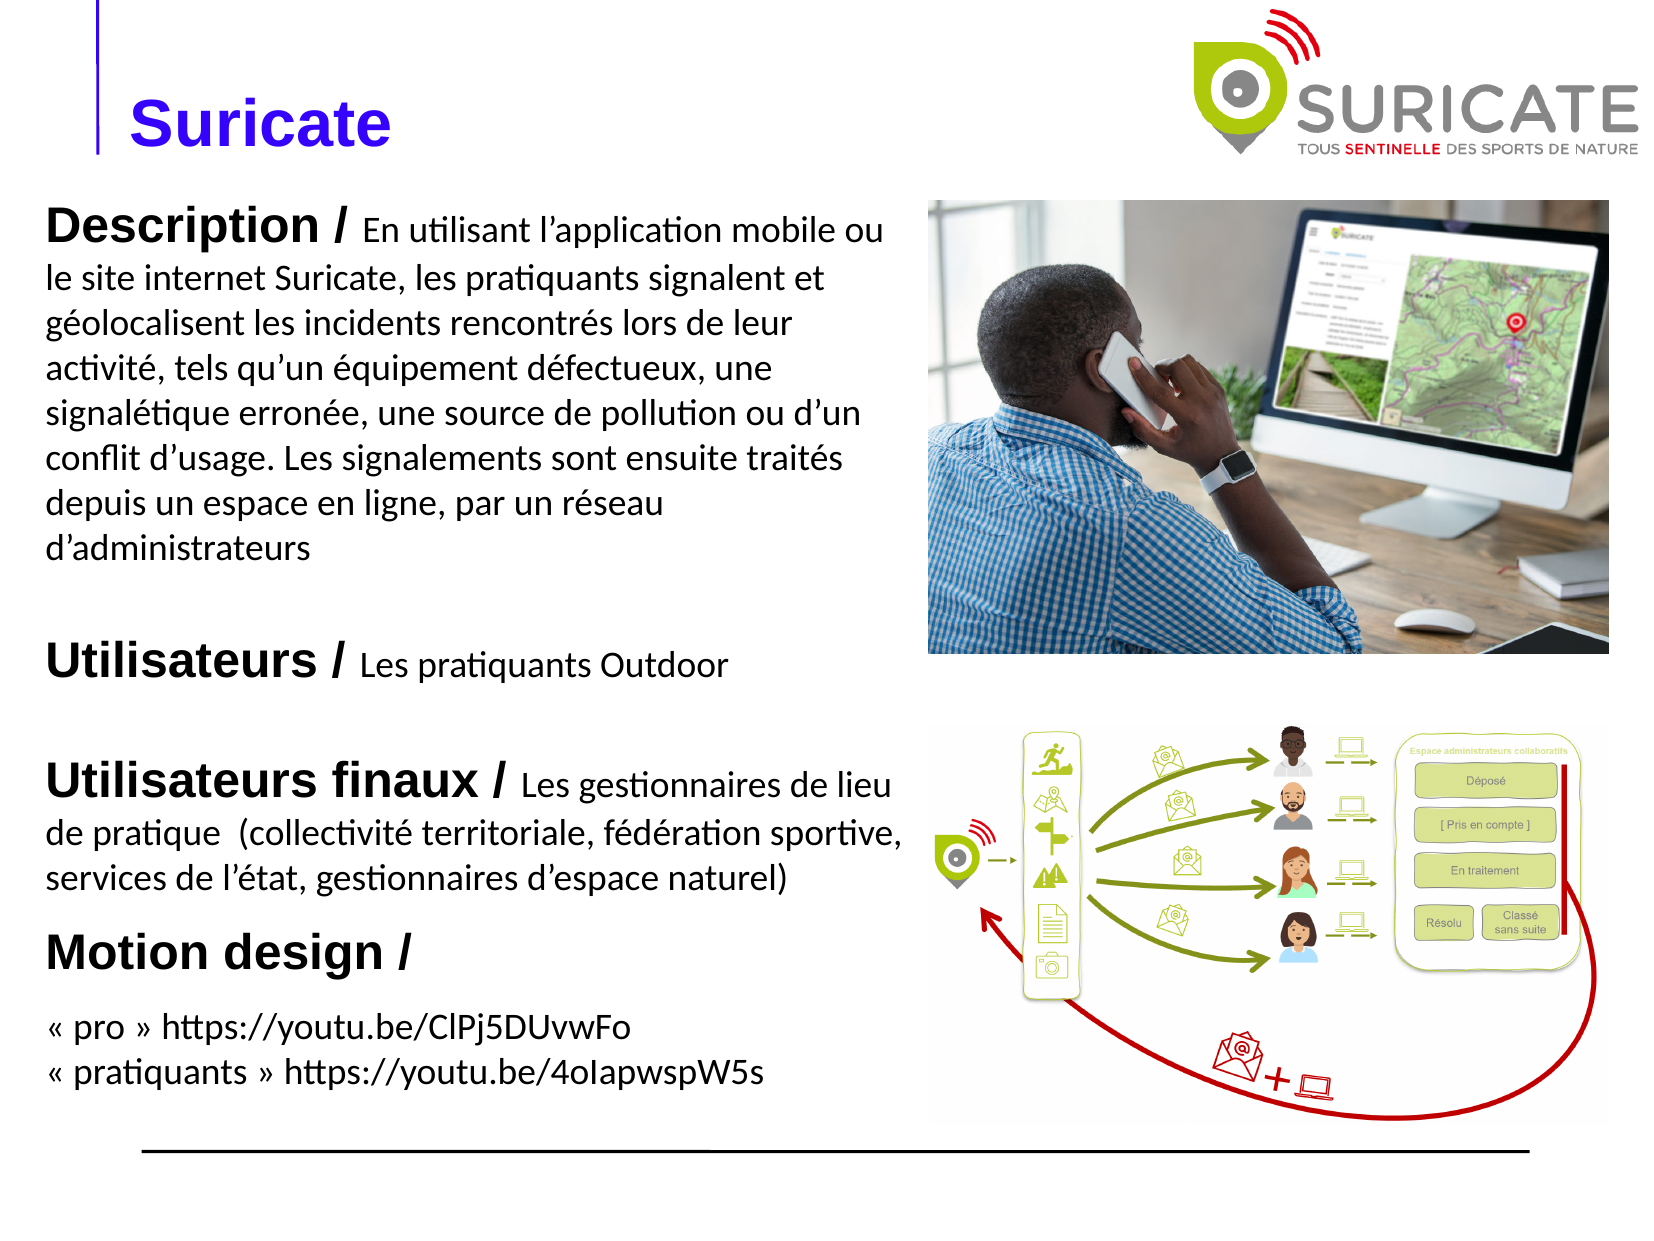

Suricate
Description / En utilisant l’application mobile ou le site internet Suricate, les pratiquants signalent et géolocalisent les incidents rencontrés lors de leur activité, tels qu’un équipement défectueux, une signalétique erronée, une source de pollution ou d’un conflit d’usage. Les signalements sont ensuite traités depuis un espace en ligne, par un réseau d’administrateurs
Utilisateurs / Les pratiquants Outdoor
Utilisateurs finaux / Les gestionnaires de lieu de pratique (collectivité territoriale, fédération sportive, services de l’état, gestionnaires d’espace naturel)
Motion design /
« pro » https://youtu.be/ClPj5DUvwFo
« pratiquants » https://youtu.be/4oIapwspW5s